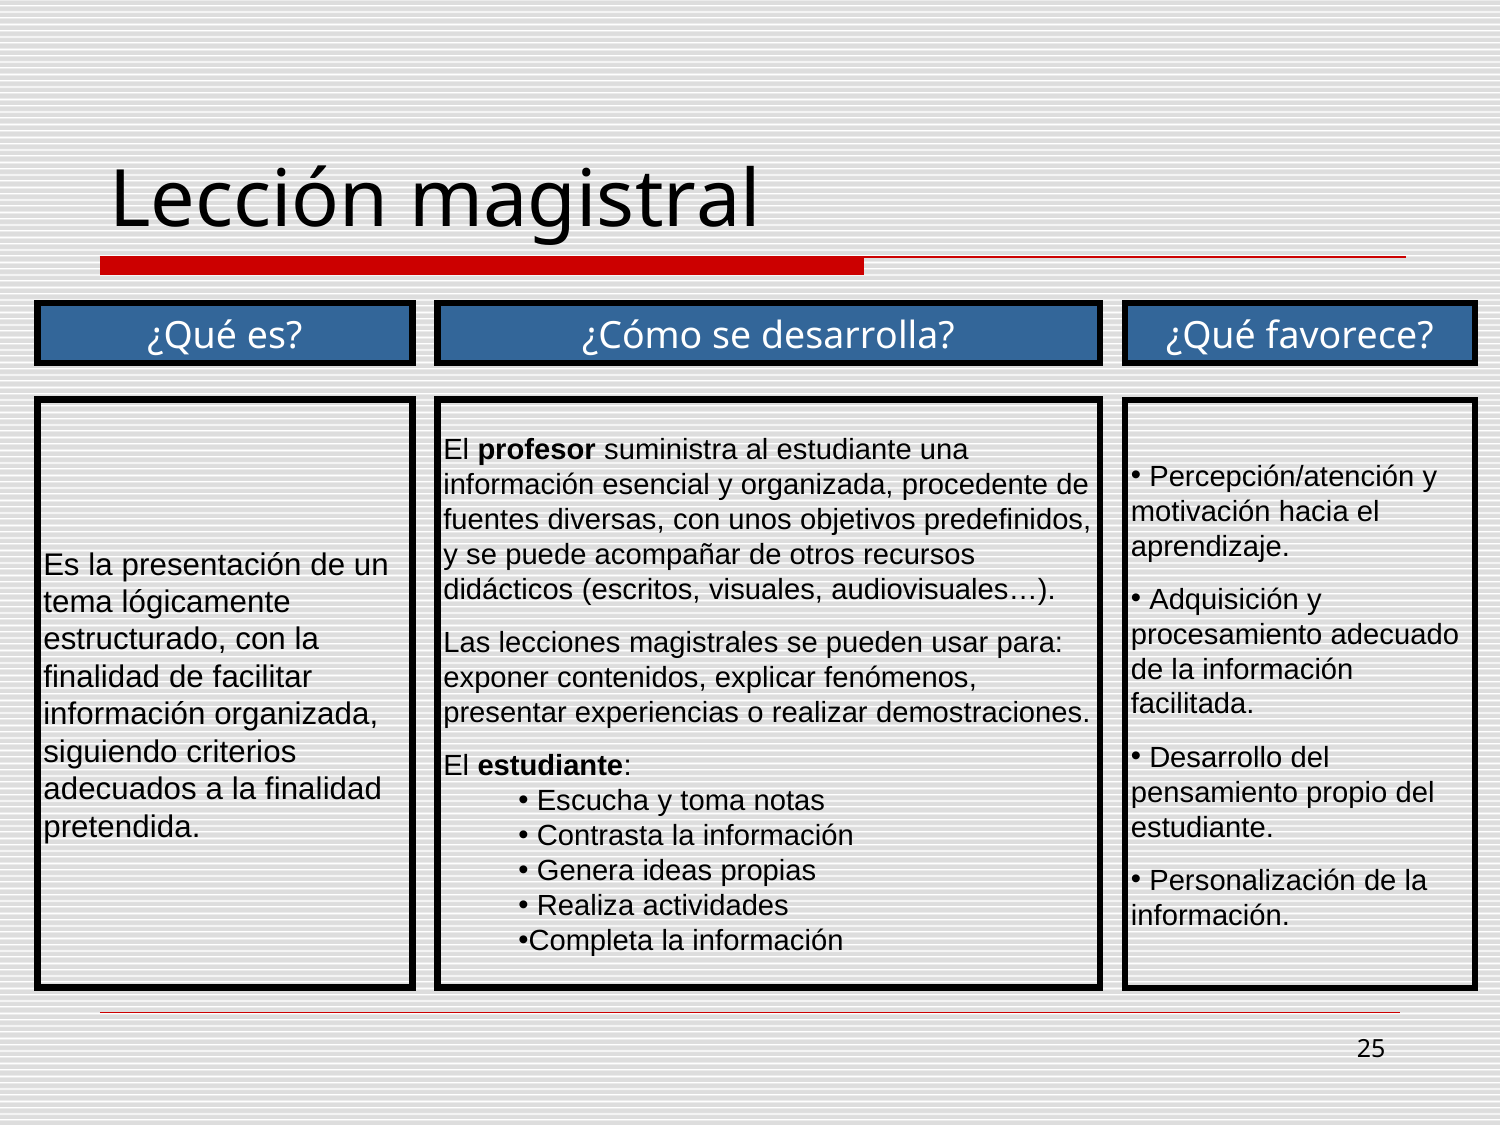

# Lección magistral
¿Qué es?
¿Cómo se desarrolla?
¿Qué favorece?
Es la presentación de un tema lógicamente estructurado, con la finalidad de facilitar información organizada, siguiendo criterios adecuados a la finalidad pretendida.
El profesor suministra al estudiante una información esencial y organizada, procedente de fuentes diversas, con unos objetivos predefinidos, y se puede acompañar de otros recursos didácticos (escritos, visuales, audiovisuales…).
Las lecciones magistrales se pueden usar para: exponer contenidos, explicar fenómenos, presentar experiencias o realizar demostraciones.
El estudiante:
 Escucha y toma notas
 Contrasta la información
 Genera ideas propias
 Realiza actividades
Completa la información
 Percepción/atención y motivación hacia el aprendizaje.
 Adquisición y procesamiento adecuado de la información facilitada.
 Desarrollo del pensamiento propio del estudiante.
 Personalización de la información.